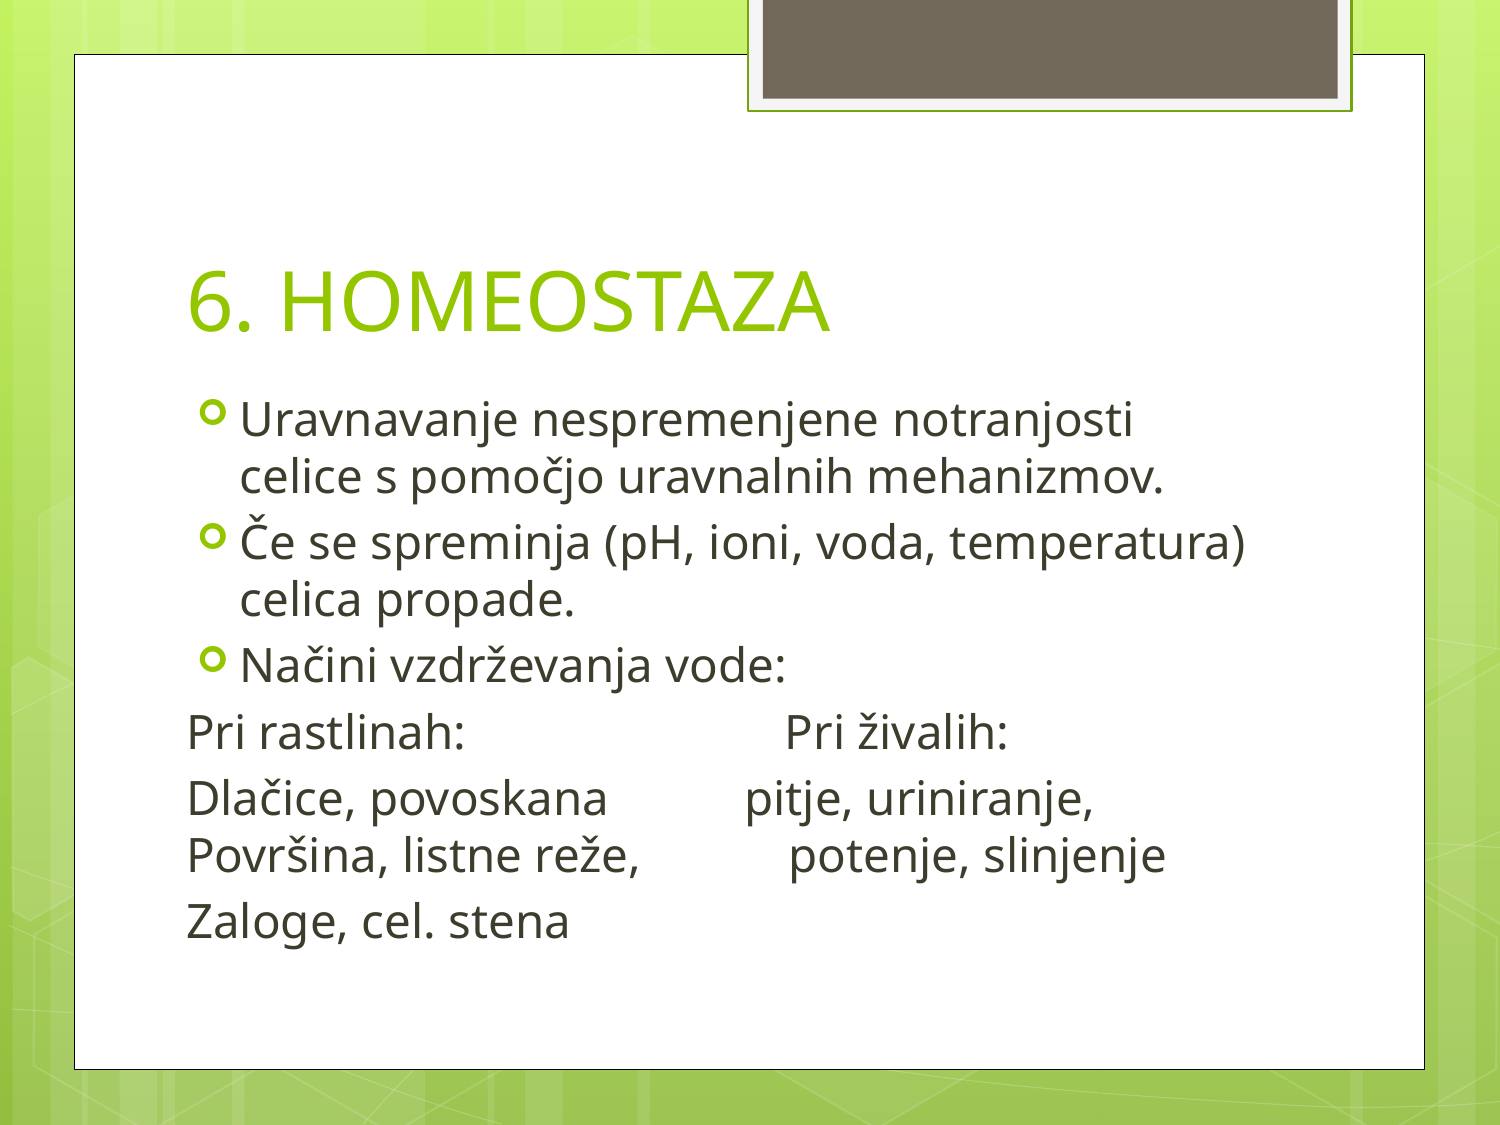

# 6. HOMEOSTAZA
Uravnavanje nespremenjene notranjosti celice s pomočjo uravnalnih mehanizmov.
Če se spreminja (ph, ioni, voda, temperatura) celica propade.
Načini vzdrževanja vode:
Pri rastlinah: Pri živalih:
Dlačice, povoskana pitje, uriniranje, Površina, listne reže, potenje, slinjenje
Zaloge, cel. stena